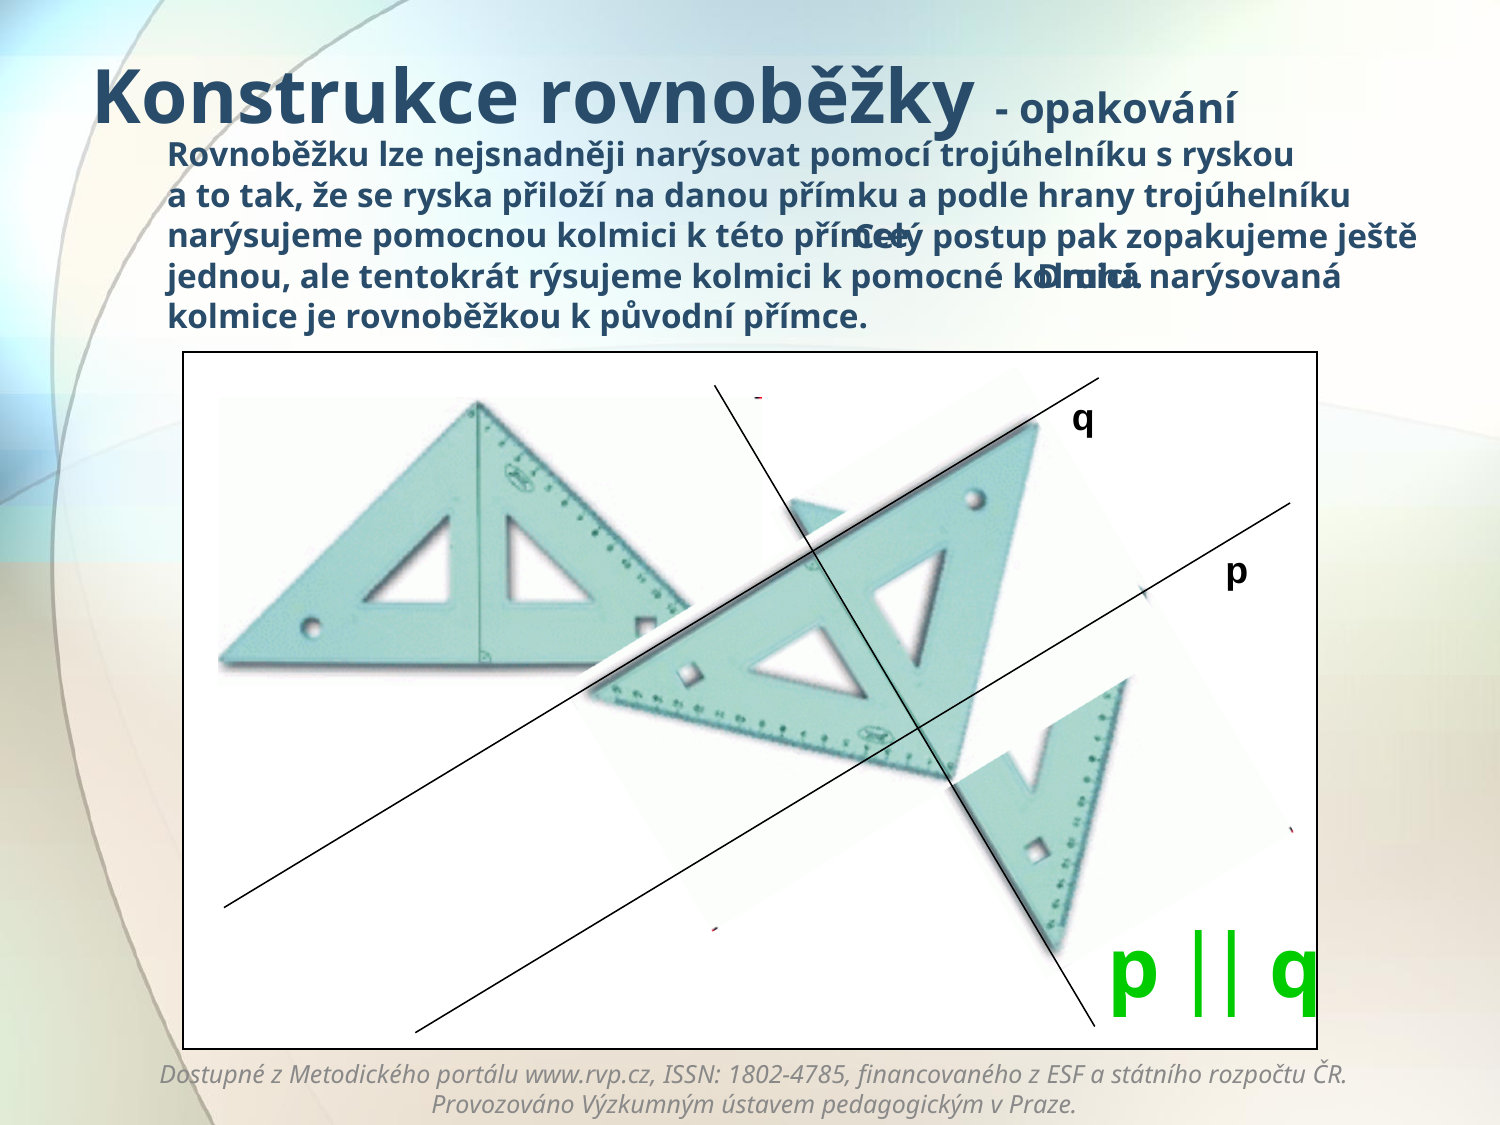

# Konstrukce rovnoběžky - opakování
Rovnoběžku lze nejsnadněji narýsovat pomocí trojúhelníku s ryskou
a to tak, že se ryska přiloží na danou přímku a podle hrany trojúhelníku narýsujeme pomocnou kolmici k této přímce.
											 Celý postup pak zopakujeme ještě jednou, ale tentokrát rýsujeme kolmici k pomocné kolmici.
											 Druhá narýsovaná kolmice je rovnoběžkou k původní přímce.
q
p
p  q